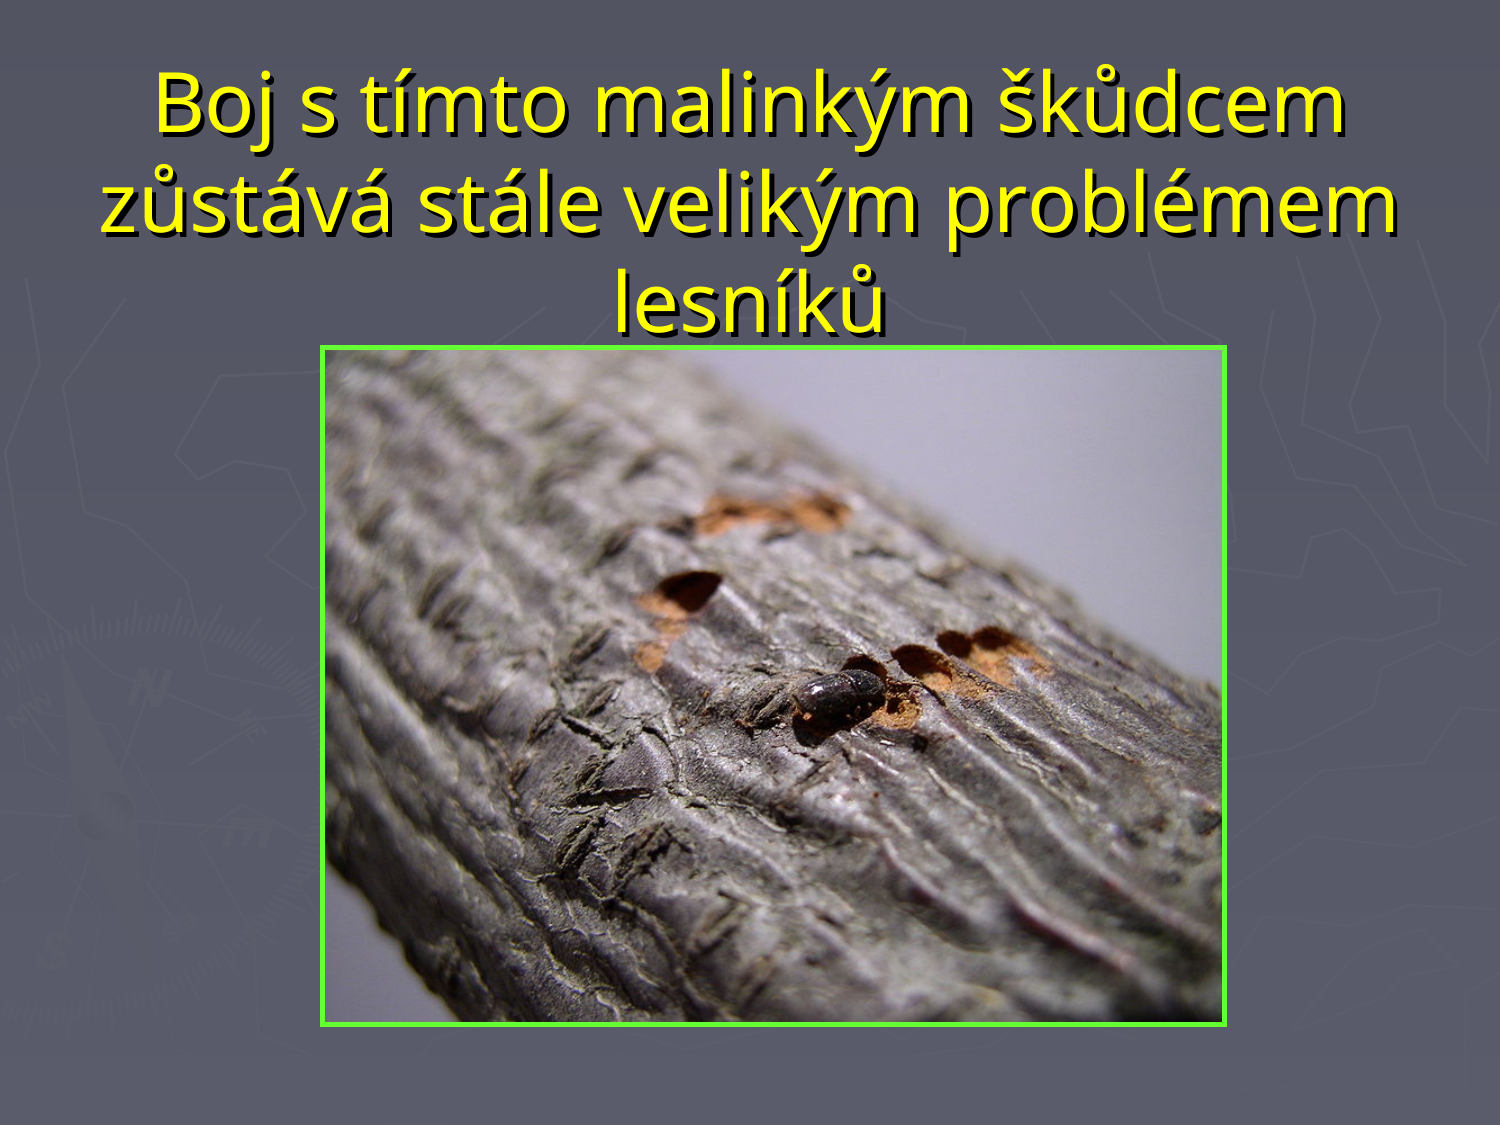

# Boj s tímto malinkým škůdcem zůstává stále velikým problémem lesníků